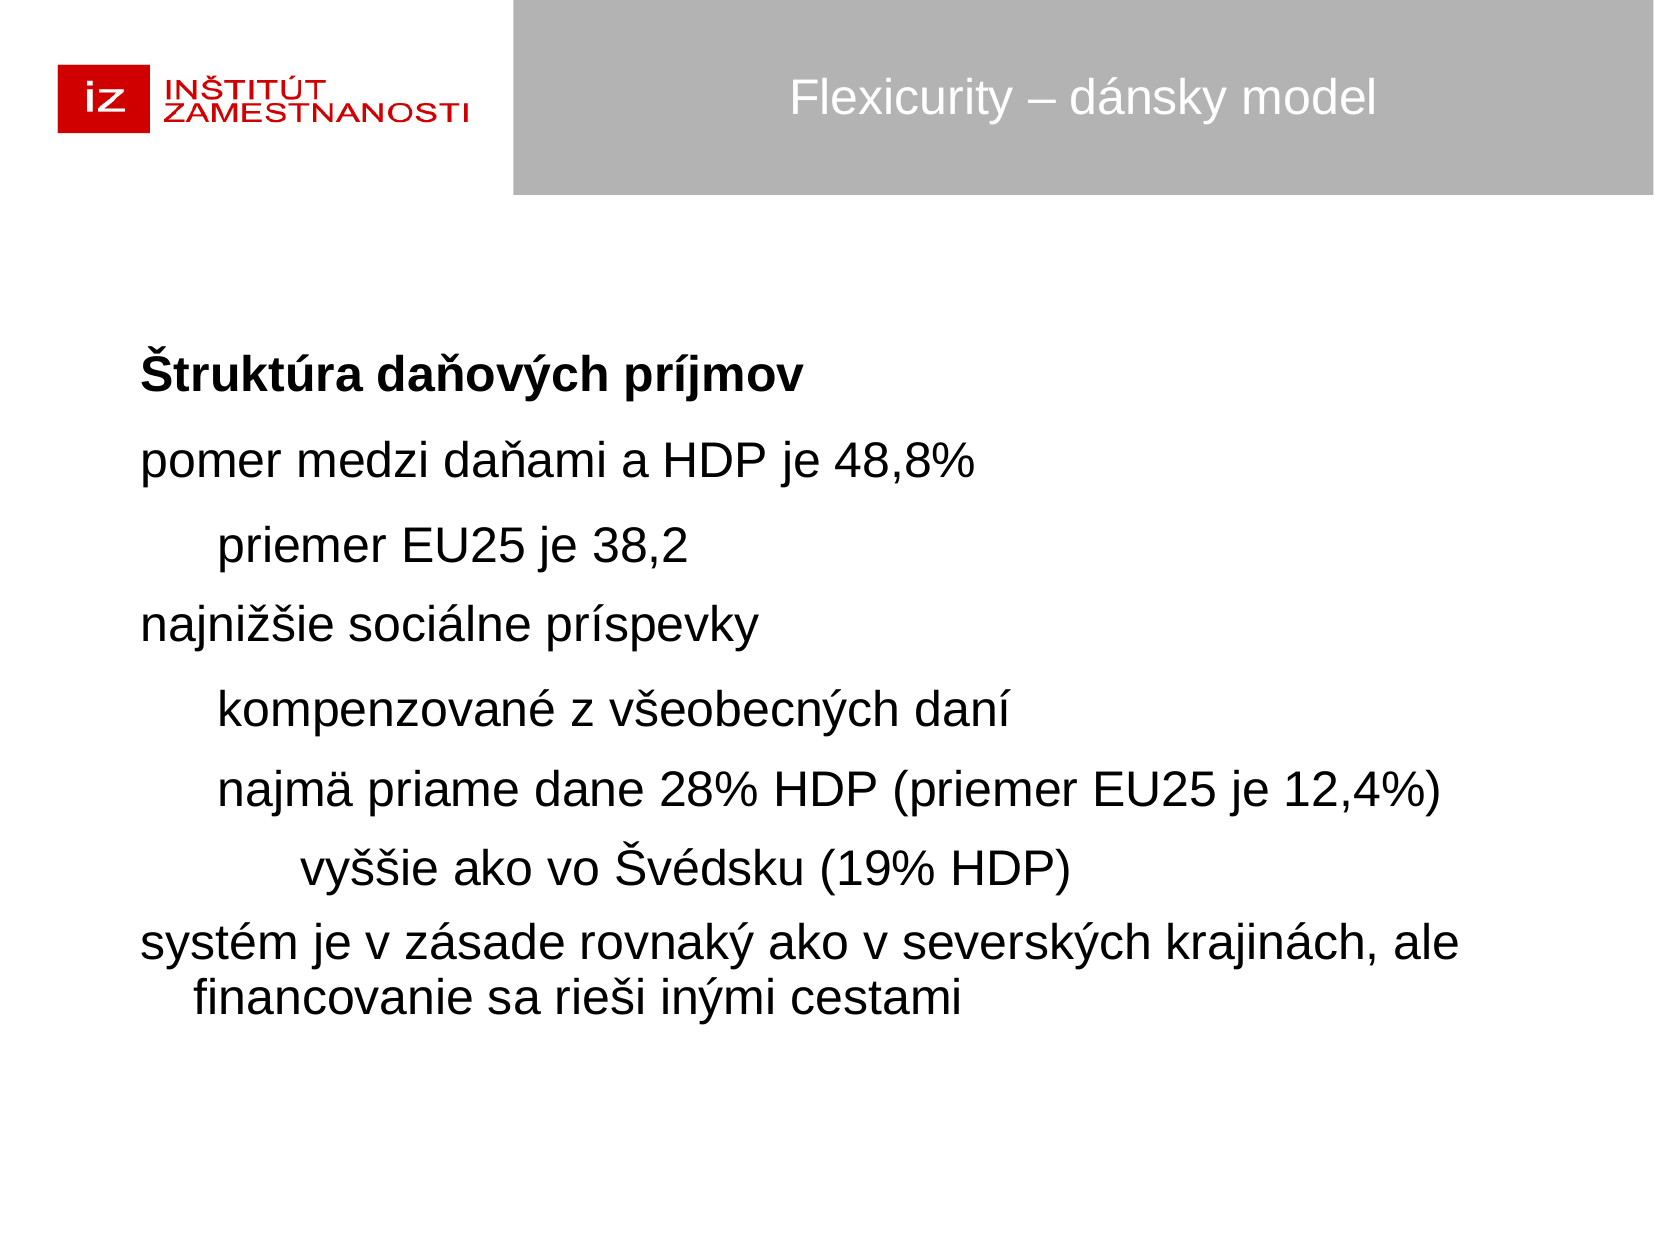

Flexicurity – dánsky model
# Štruktúra daňových príjmov
pomer medzi daňami a HDP je 48,8%
priemer EU25 je 38,2
najnižšie sociálne príspevky
kompenzované z všeobecných daní
najmä priame dane 28% HDP (priemer EU25 je 12,4%)
vyššie ako vo Švédsku (19% HDP)
systém je v zásade rovnaký ako v severských krajinách, ale financovanie sa rieši inými cestami